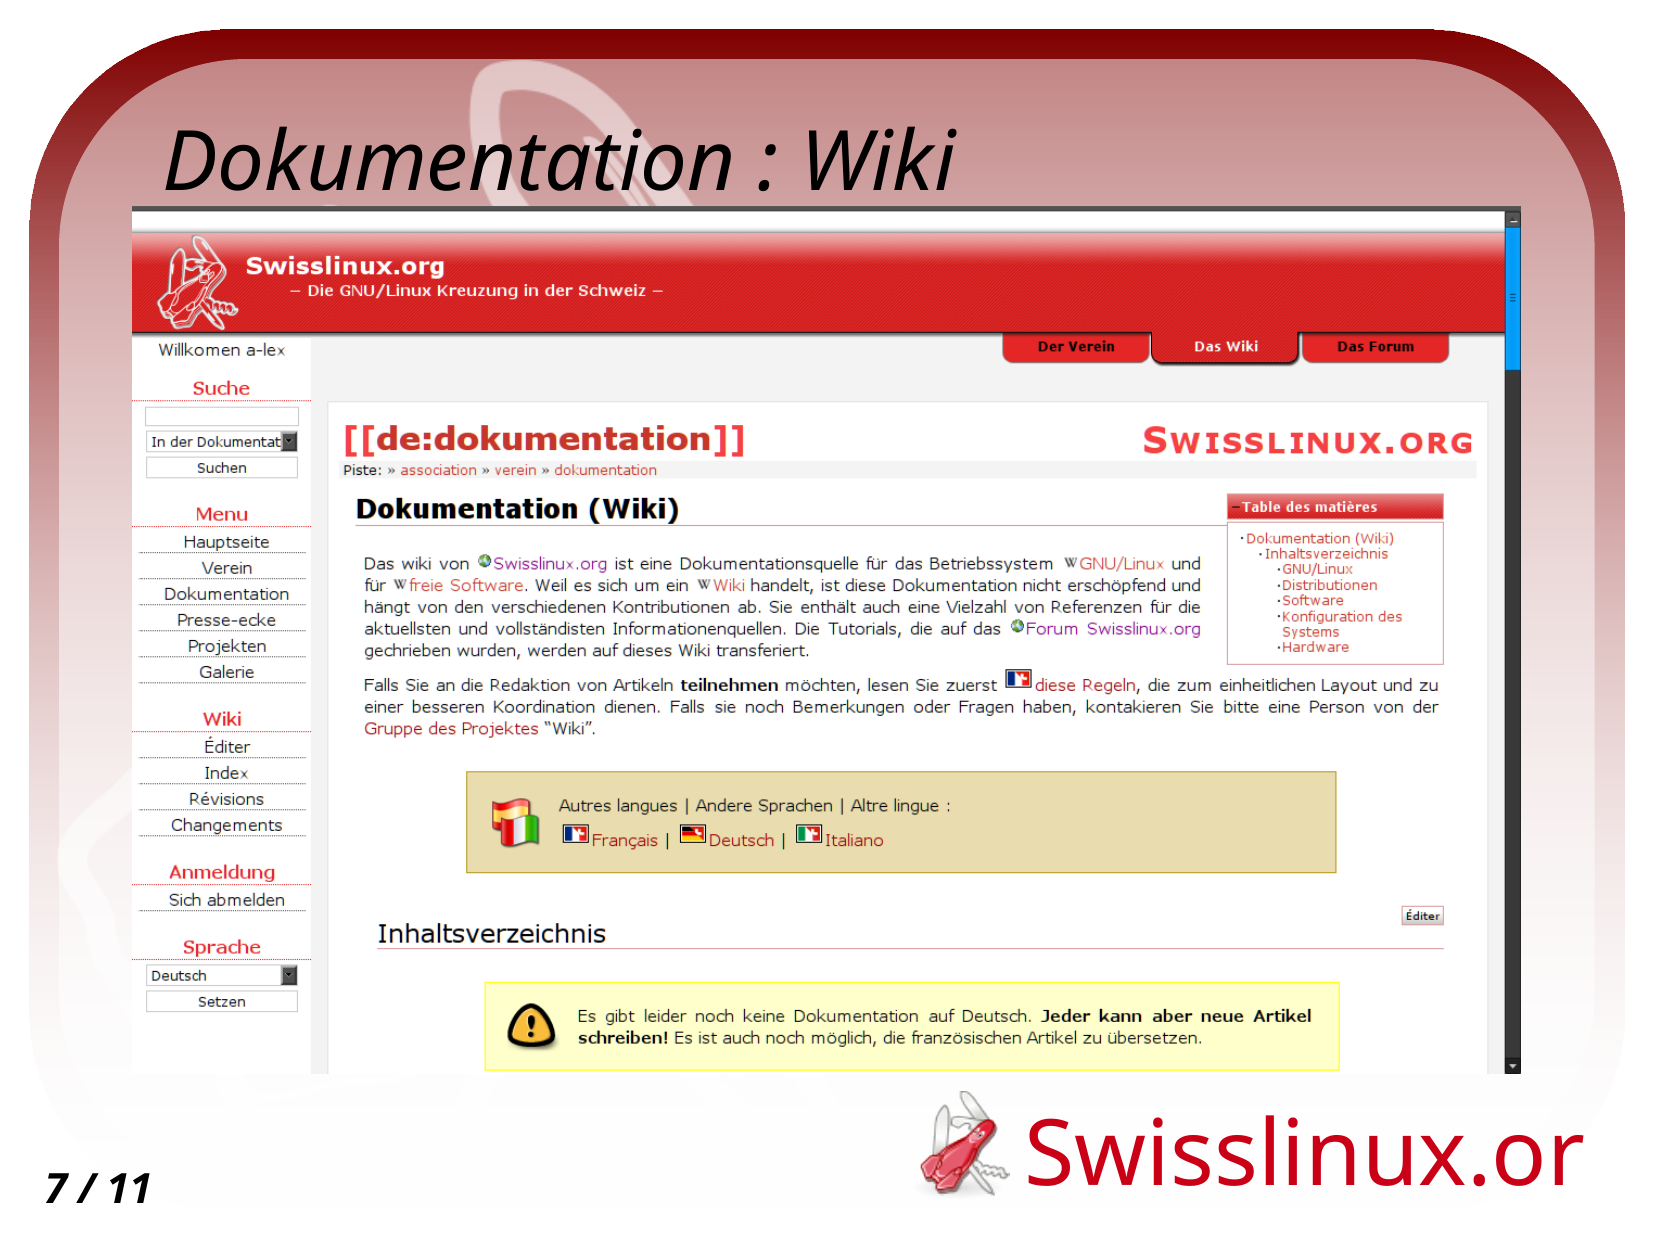

Dokumentation : Wiki
Swisslinux.org
7 / 11